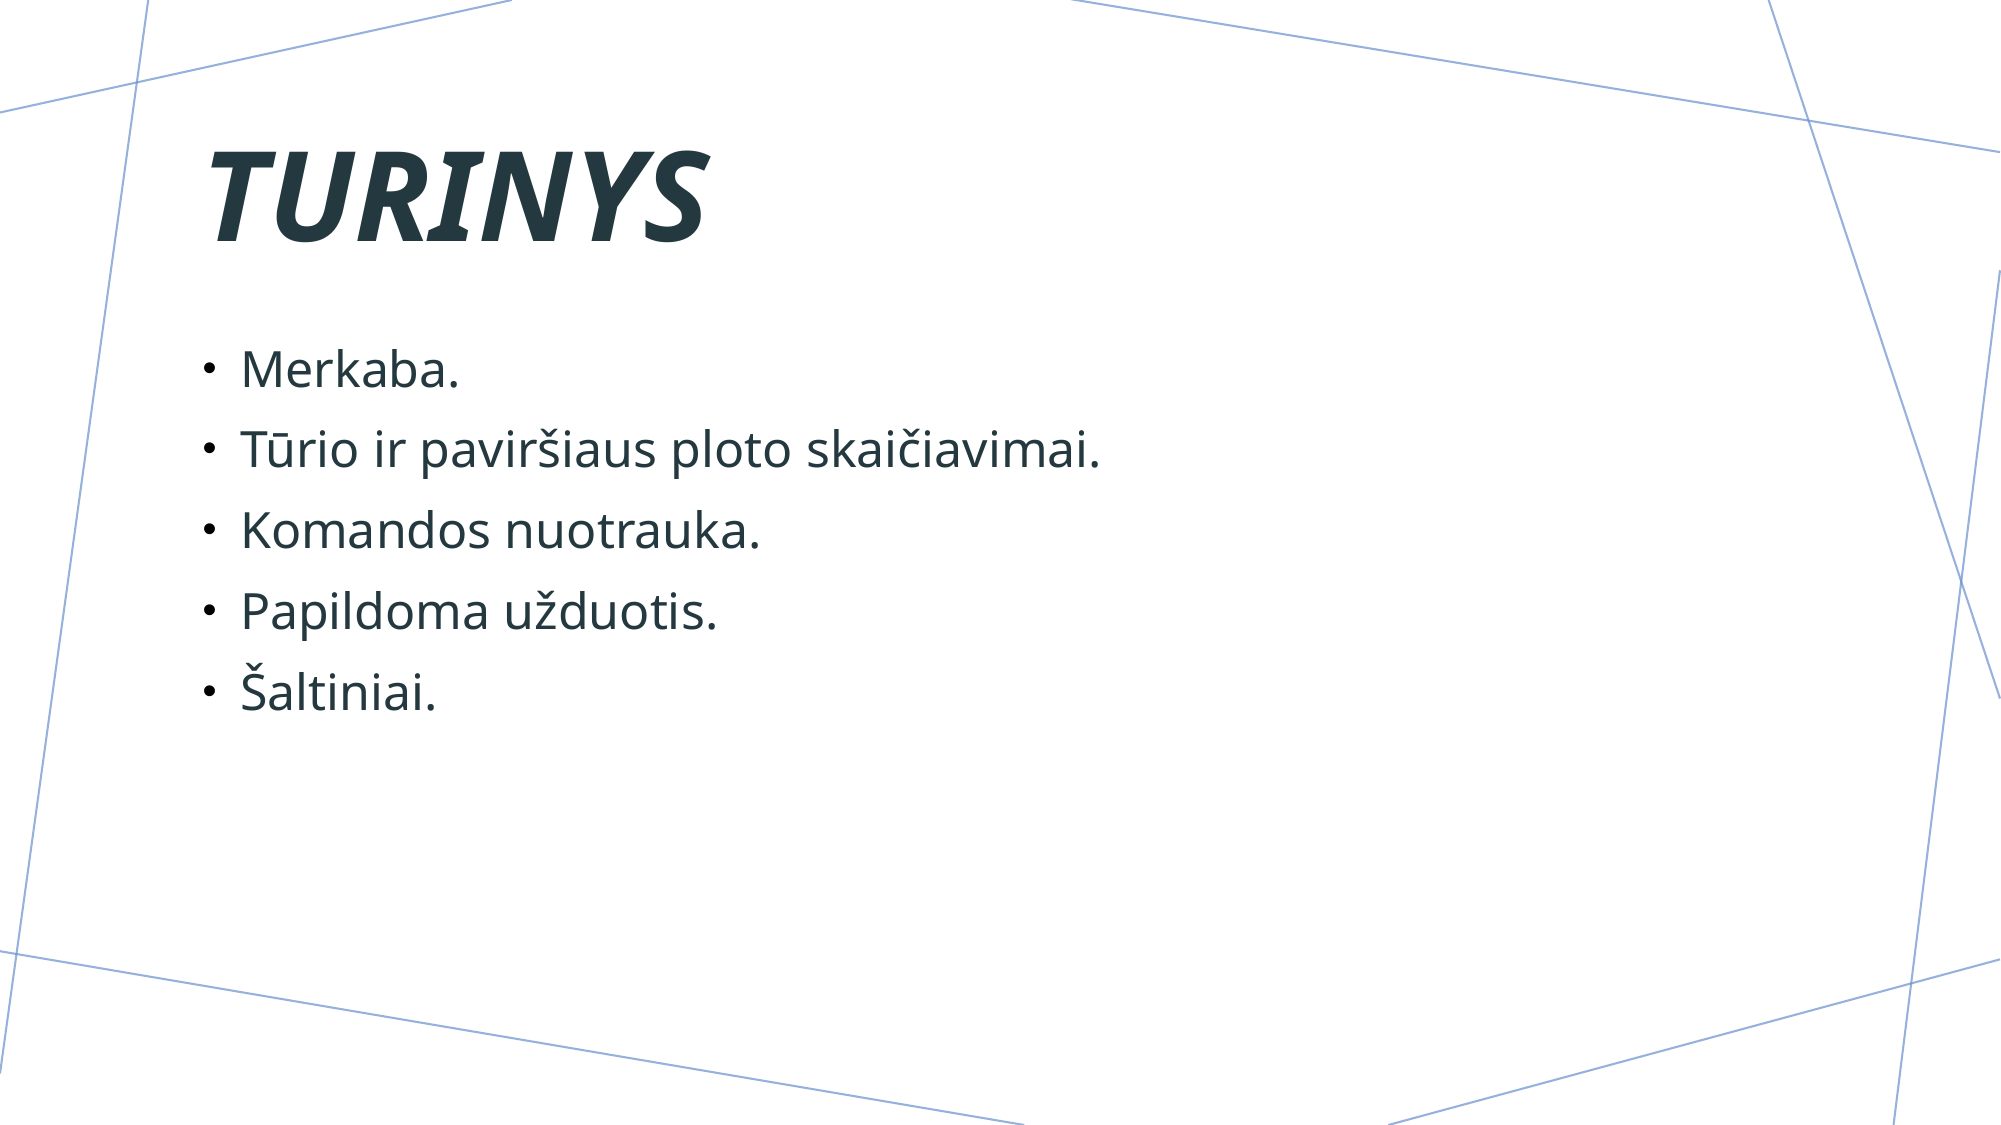

# Turinys
Merkaba.
Tūrio ir paviršiaus ploto skaičiavimai.
Komandos nuotrauka.
Papildoma užduotis.
Šaltiniai.